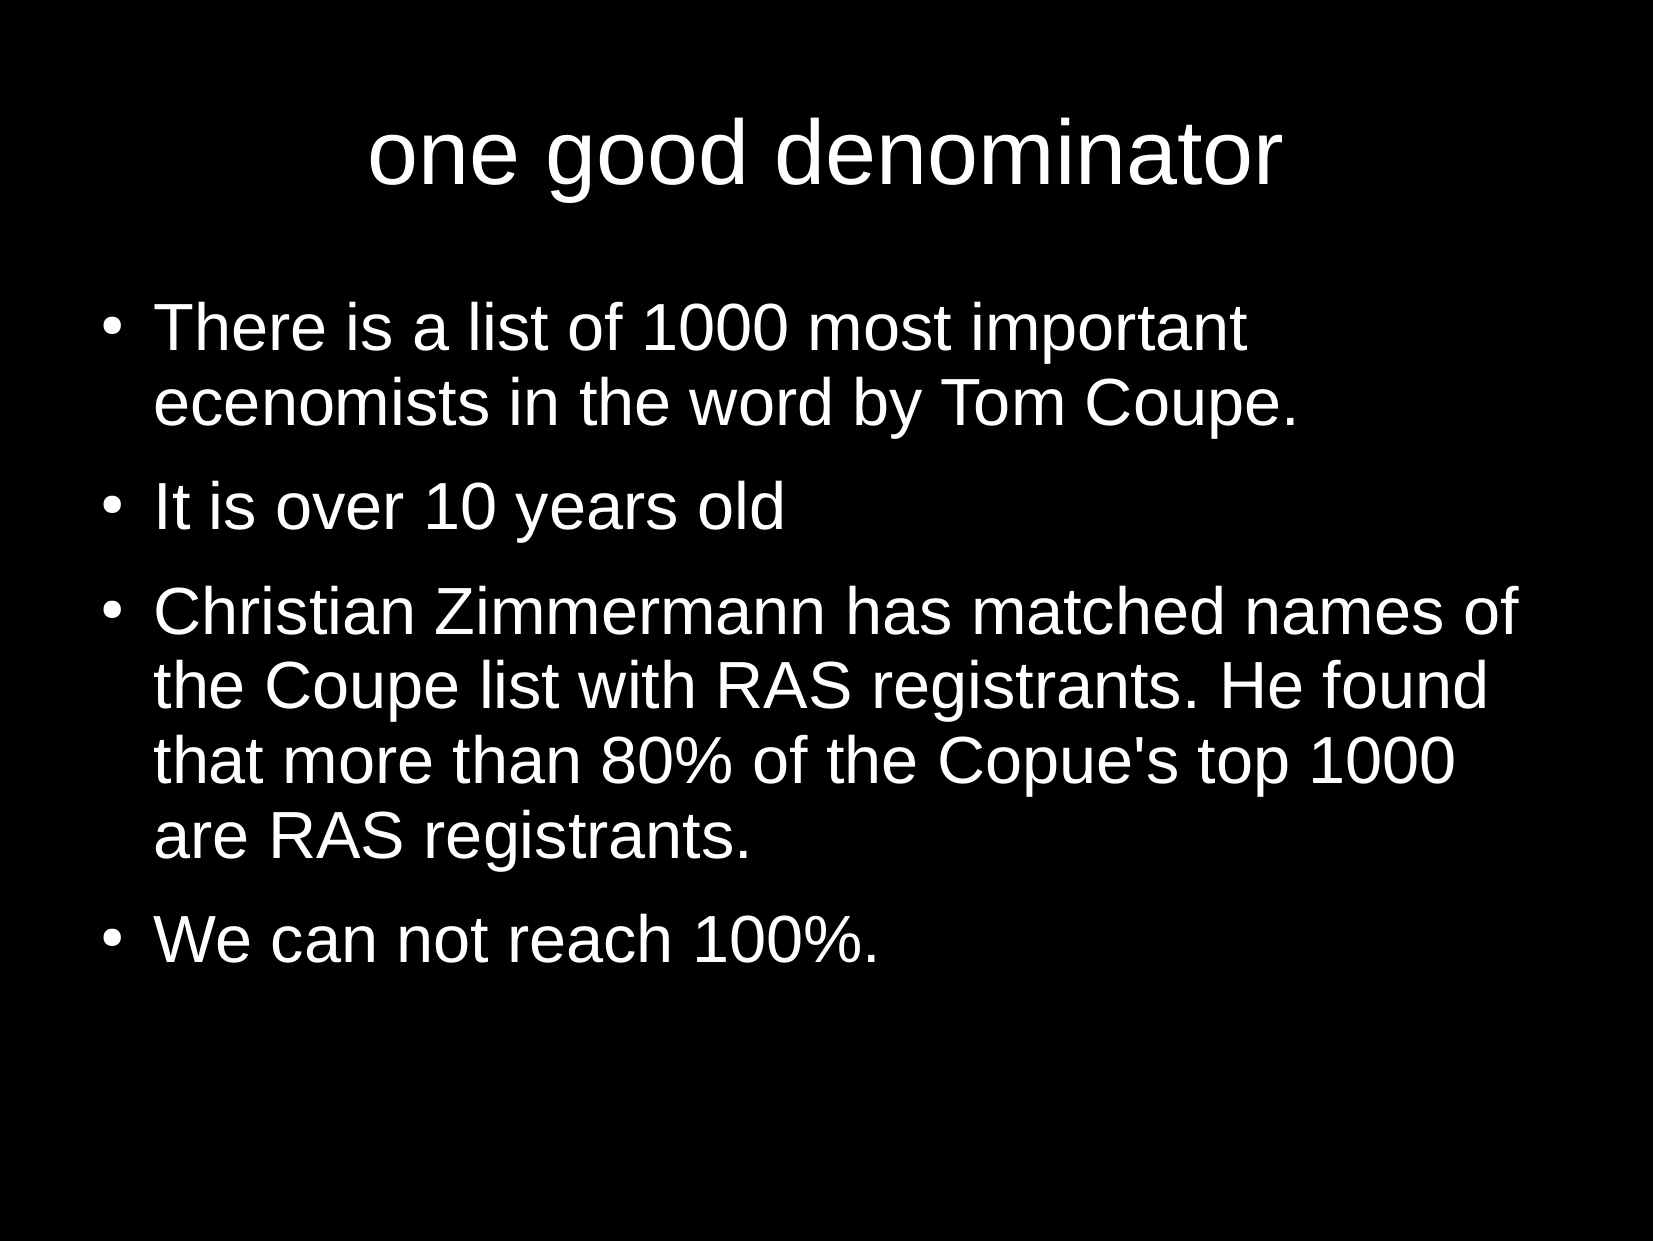

# one good denominator
There is a list of 1000 most important ecenomists in the word by Tom Coupe.
It is over 10 years old
Christian Zimmermann has matched names of the Coupe list with RAS registrants. He found that more than 80% of the Copue's top 1000 are RAS registrants.
We can not reach 100%.